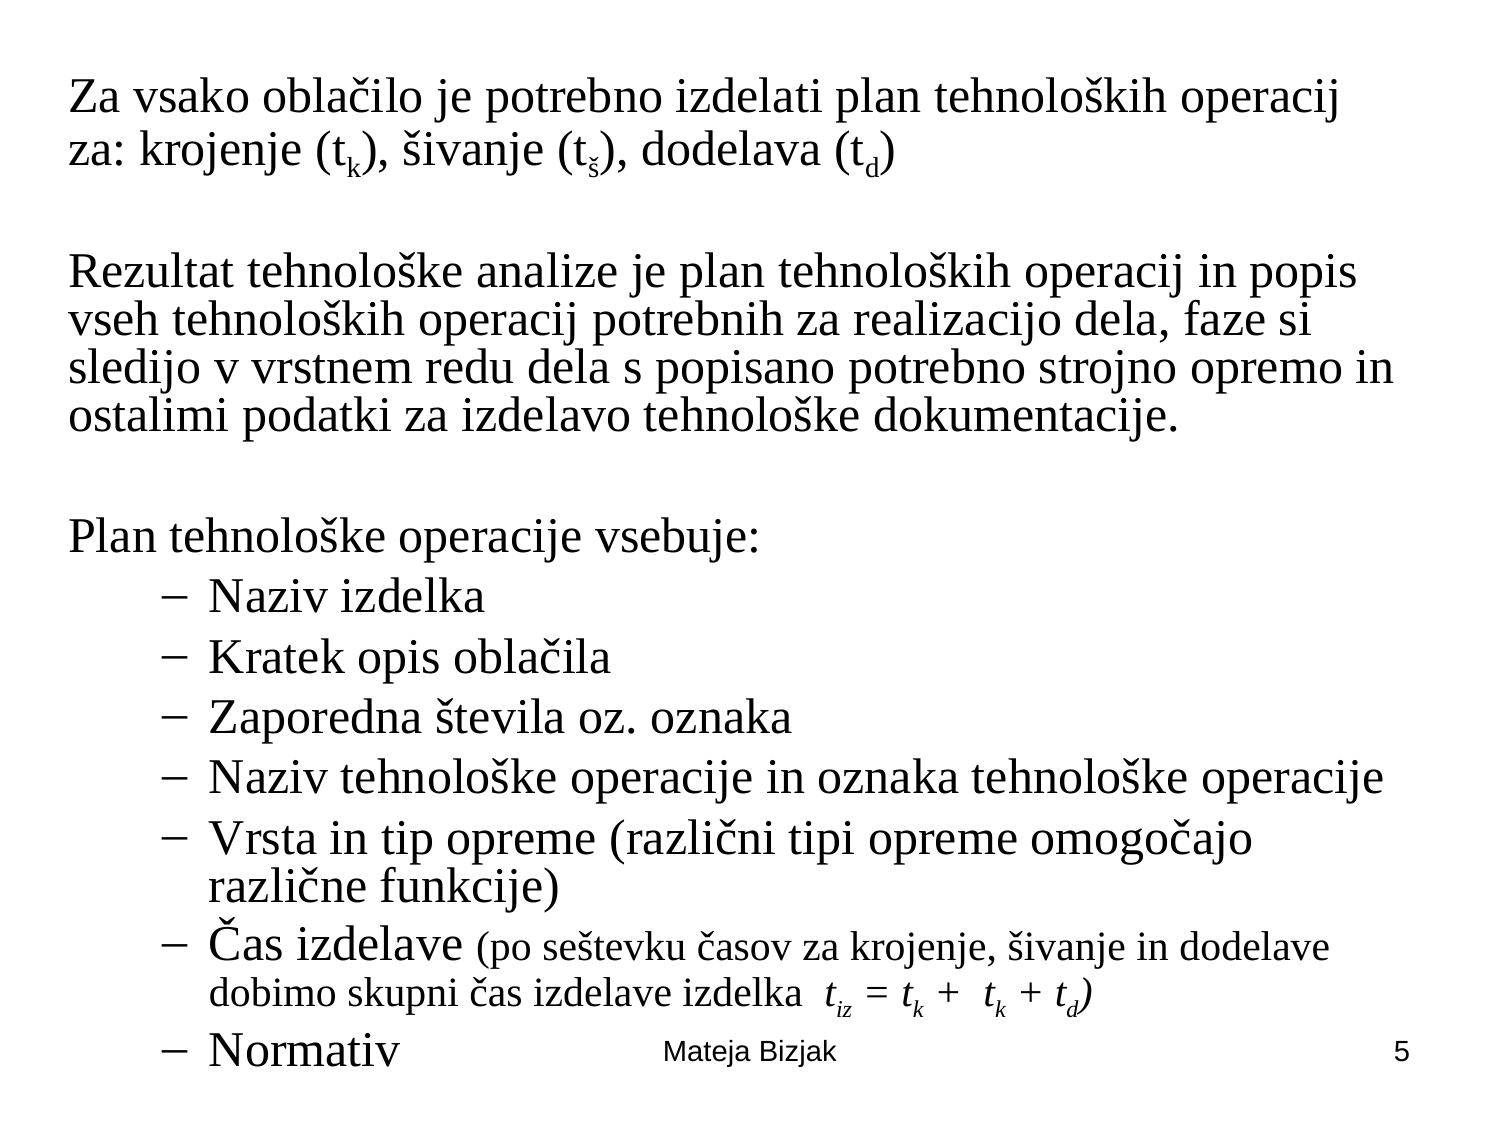

# Za vsako oblačilo je potrebno izdelati plan tehnoloških operacij za: krojenje (tk), šivanje (tš), dodelava (td)
Rezultat tehnološke analize je plan tehnoloških operacij in popis vseh tehnoloških operacij potrebnih za realizacijo dela, faze si sledijo v vrstnem redu dela s popisano potrebno strojno opremo in ostalimi podatki za izdelavo tehnološke dokumentacije.
Plan tehnološke operacije vsebuje:
Naziv izdelka
Kratek opis oblačila
Zaporedna števila oz. oznaka
Naziv tehnološke operacije in oznaka tehnološke operacije
Vrsta in tip opreme (različni tipi opreme omogočajo različne funkcije)
Čas izdelave (po seštevku časov za krojenje, šivanje in dodelave dobimo skupni čas izdelave izdelka tiz = tk + tk + td)
Normativ
Mateja Bizjak
3